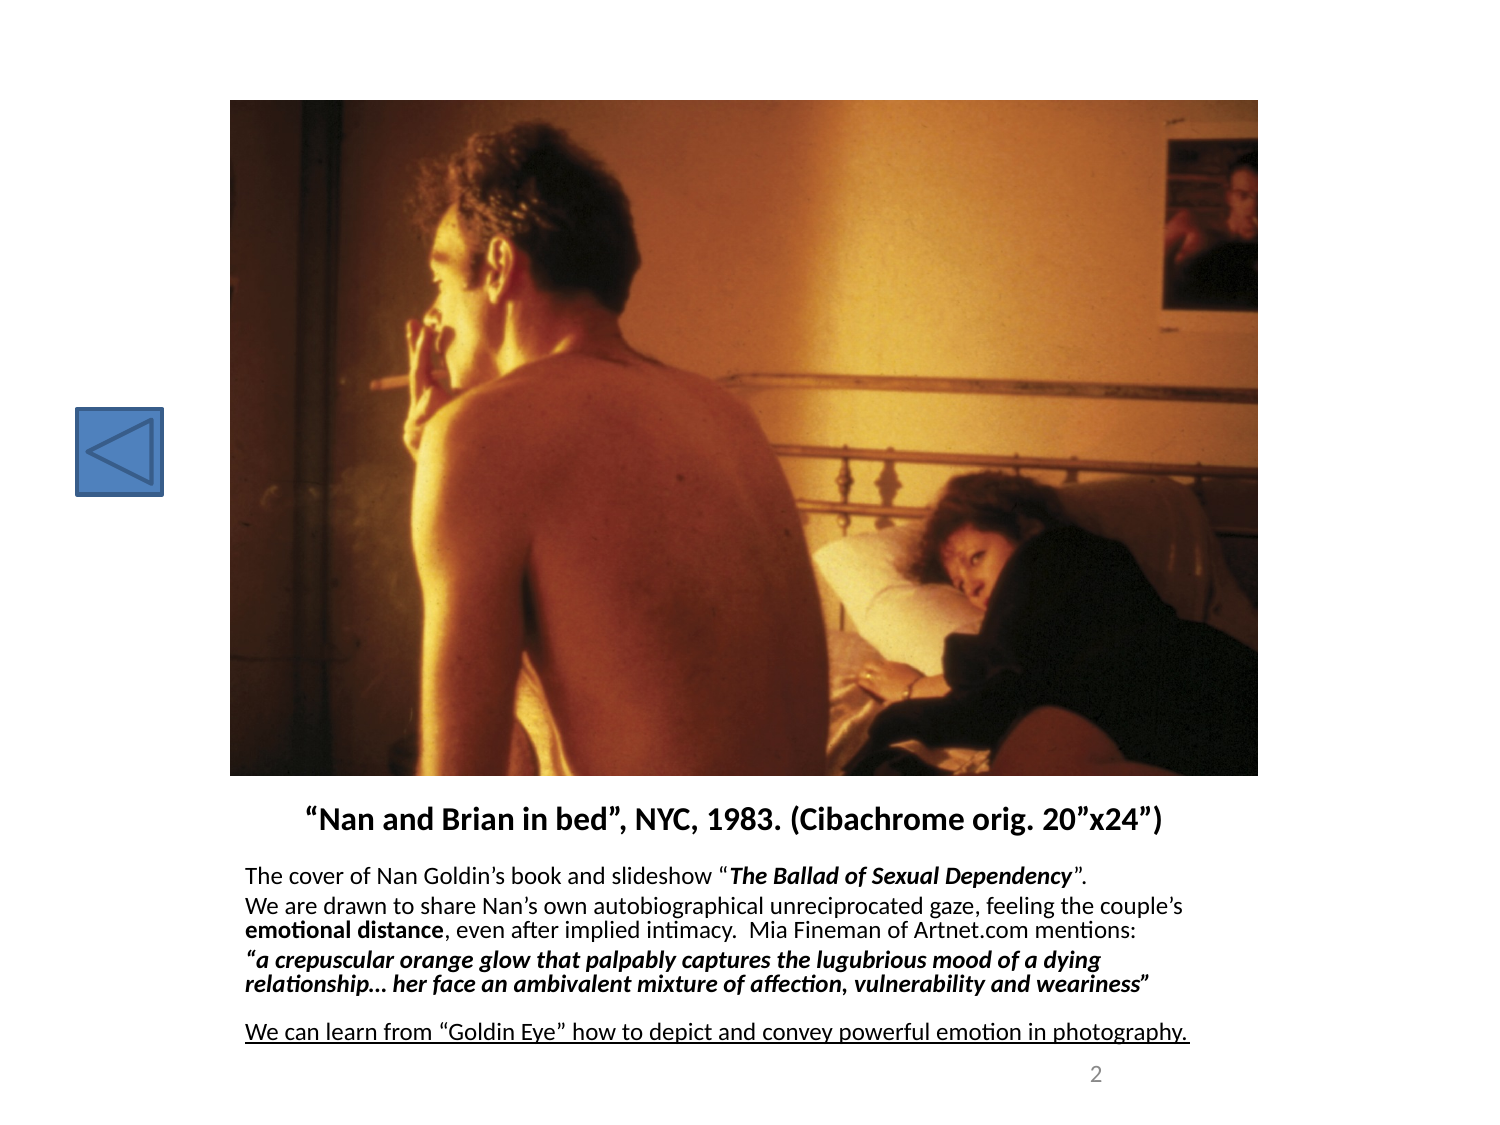

# “Nan and Brian in bed”, NYC, 1983. (Cibachrome orig. 20”x24”)
The cover of Nan Goldin’s book and slideshow “The Ballad of Sexual Dependency”.
We are drawn to share Nan’s own autobiographical unreciprocated gaze, feeling the couple’s emotional distance, even after implied intimacy. Mia Fineman of Artnet.com mentions:
“a crepuscular orange glow that palpably captures the lugubrious mood of a dying relationship… her face an ambivalent mixture of affection, vulnerability and weariness”
We can learn from “Goldin Eye” how to depict and convey powerful emotion in photography.
2